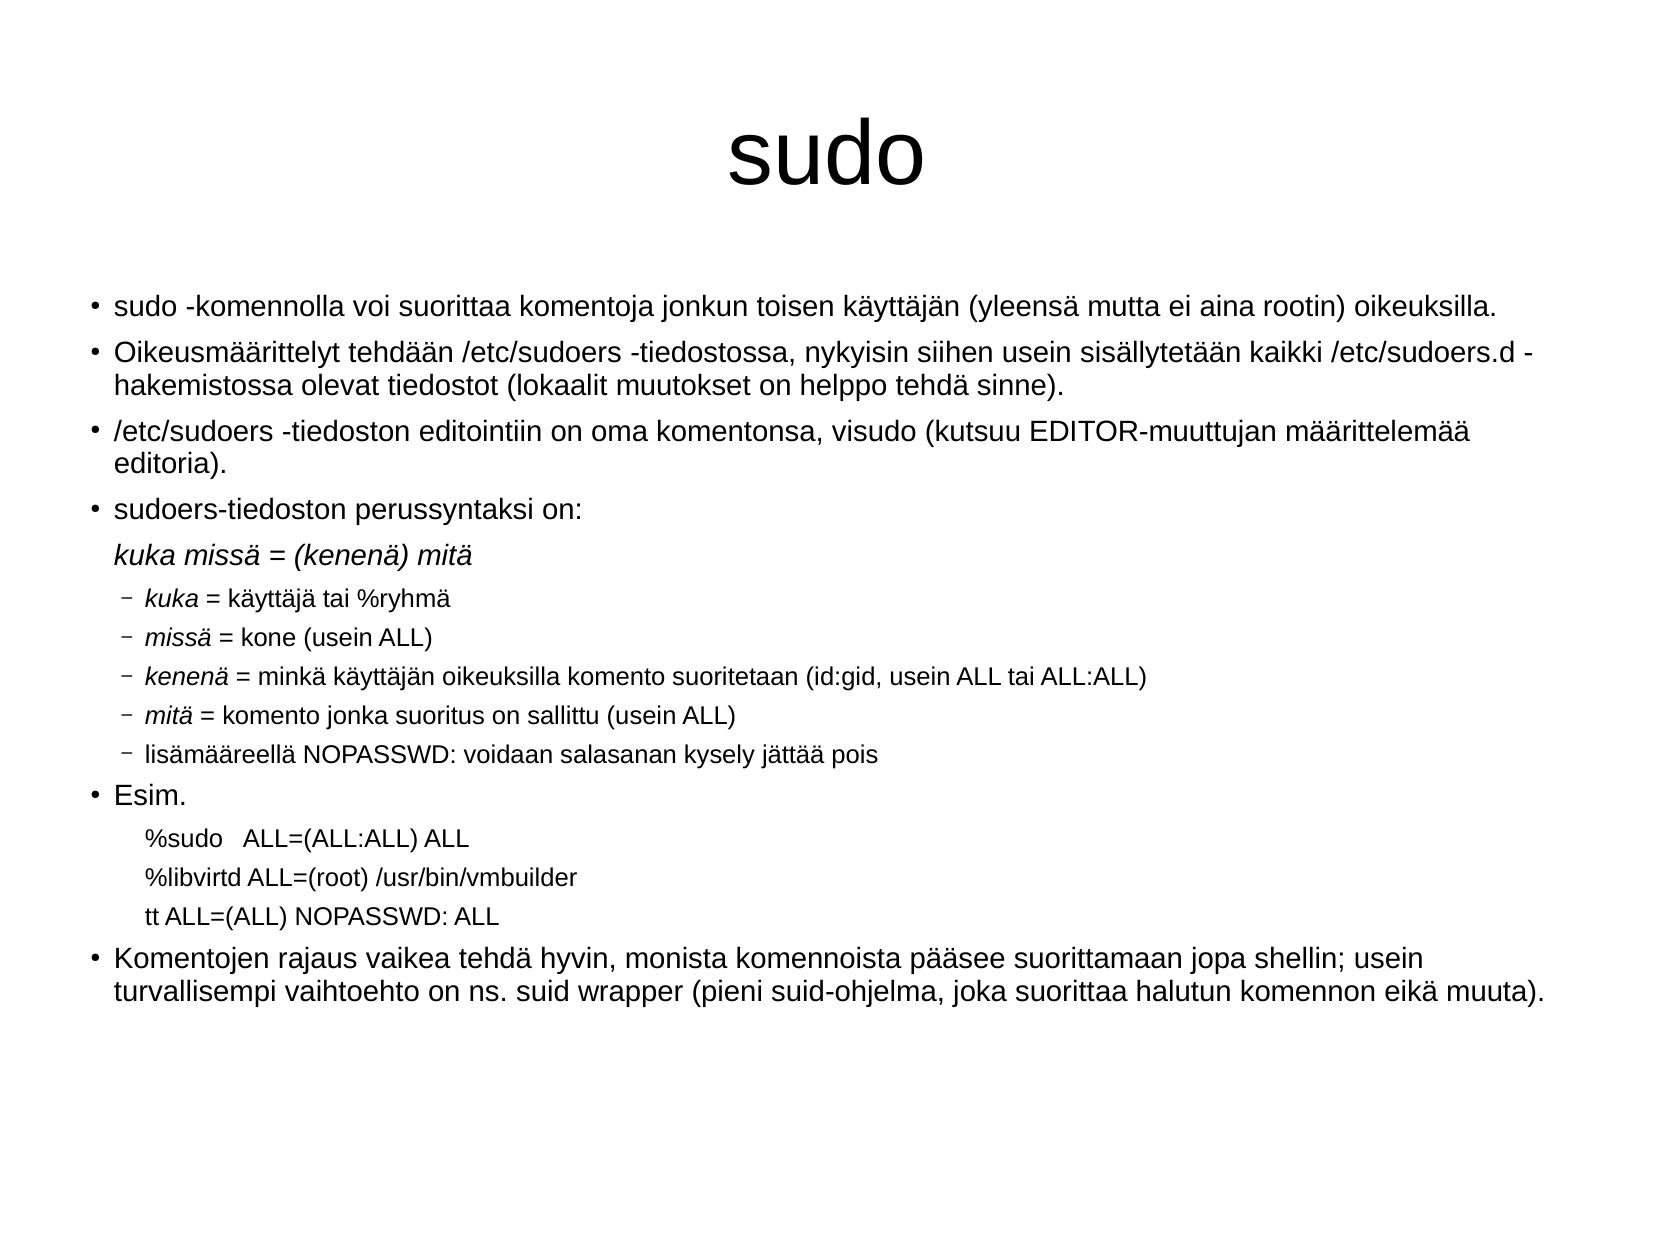

# sudo
sudo -komennolla voi suorittaa komentoja jonkun toisen käyttäjän (yleensä mutta ei aina rootin) oikeuksilla.
Oikeusmäärittelyt tehdään /etc/sudoers -tiedostossa, nykyisin siihen usein sisällytetään kaikki /etc/sudoers.d -hakemistossa olevat tiedostot (lokaalit muutokset on helppo tehdä sinne).
/etc/sudoers -tiedoston editointiin on oma komentonsa, visudo (kutsuu EDITOR-muuttujan määrittelemää editoria).
sudoers-tiedoston perussyntaksi on:
kuka missä = (kenenä) mitä
kuka = käyttäjä tai %ryhmä
missä = kone (usein ALL)
kenenä = minkä käyttäjän oikeuksilla komento suoritetaan (id:gid, usein ALL tai ALL:ALL)
mitä = komento jonka suoritus on sallittu (usein ALL)
lisämääreellä NOPASSWD: voidaan salasanan kysely jättää pois
Esim.
%sudo ALL=(ALL:ALL) ALL
%libvirtd ALL=(root) /usr/bin/vmbuilder
tt ALL=(ALL) NOPASSWD: ALL
Komentojen rajaus vaikea tehdä hyvin, monista komennoista pääsee suorittamaan jopa shellin; usein turvallisempi vaihtoehto on ns. suid wrapper (pieni suid-ohjelma, joka suorittaa halutun komennon eikä muuta).